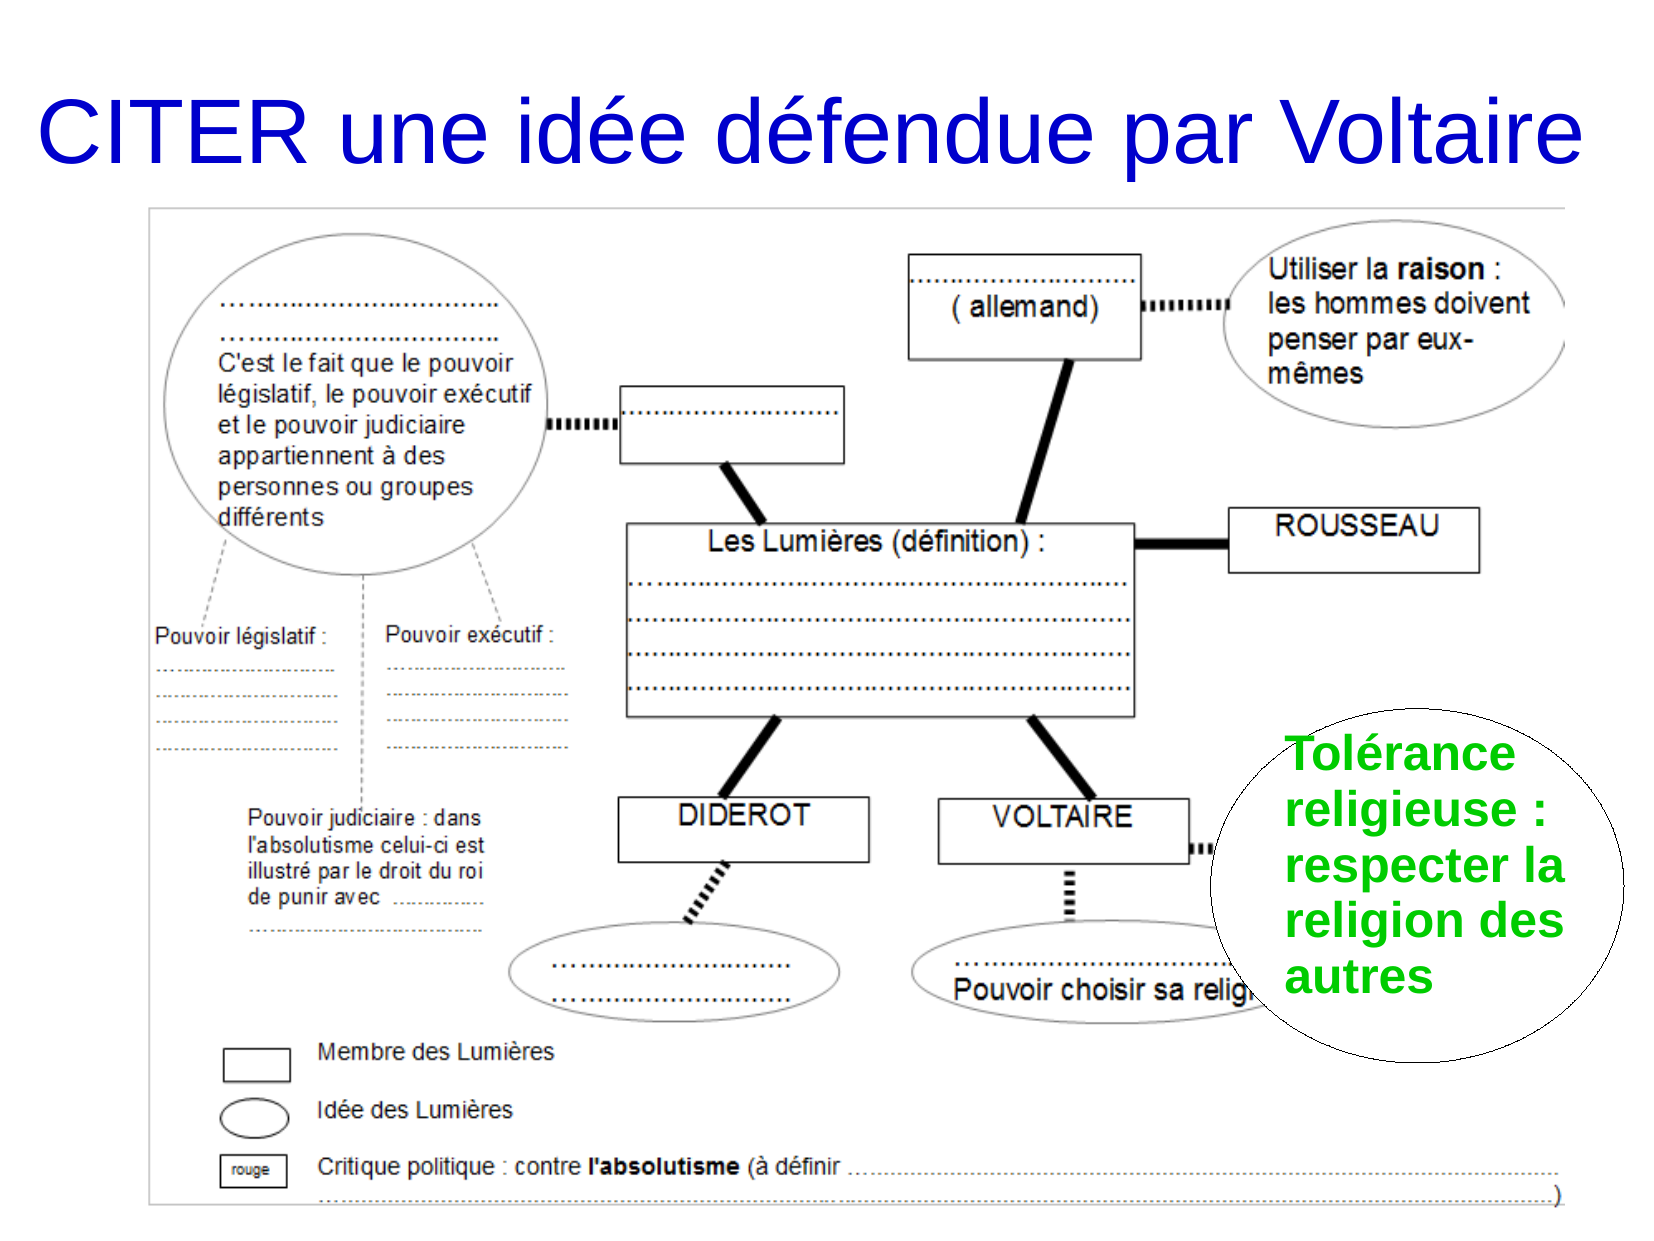

# CITER une idée défendue par Voltaire
Tolérance religieuse : respecter la religion des autres